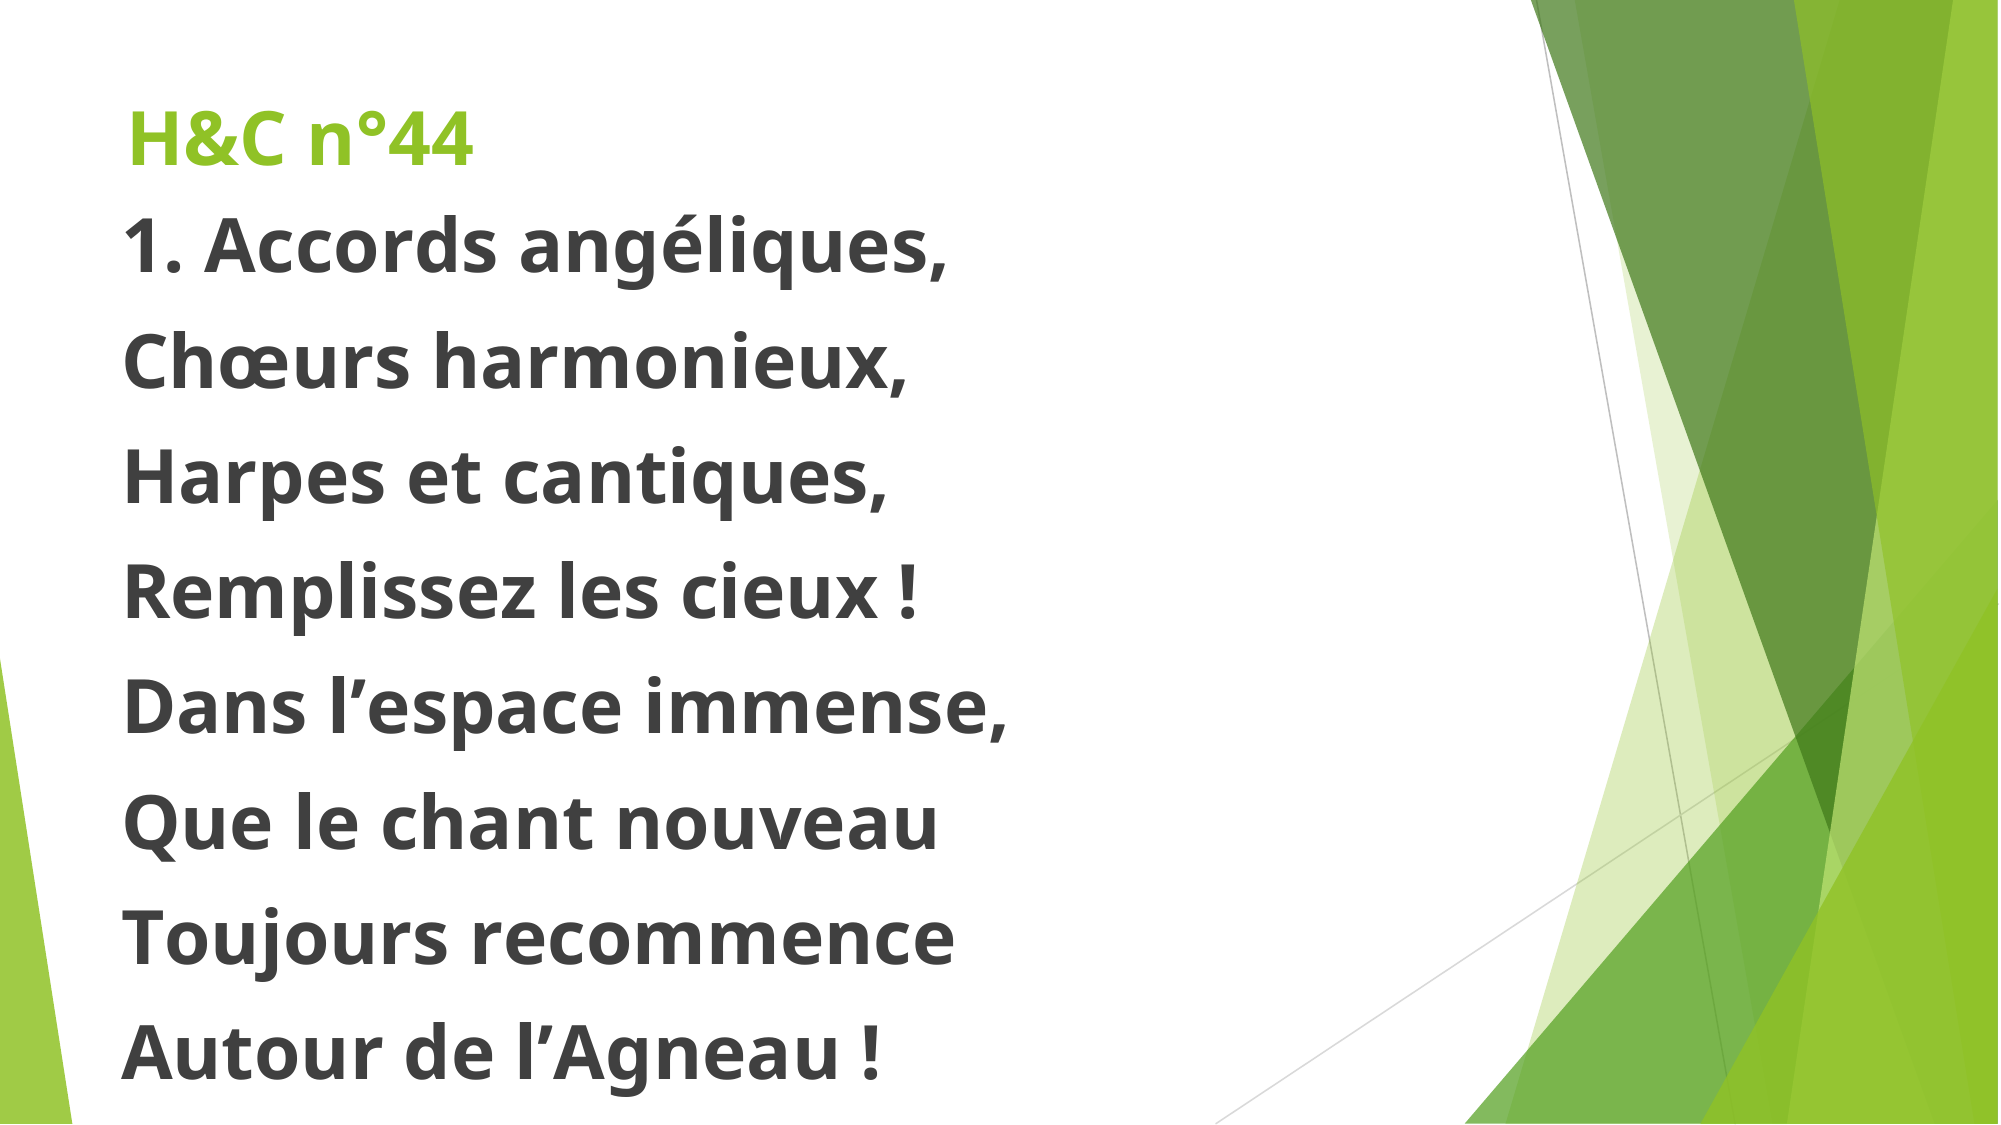

H&C n°44
1. Accords angéliques,
Chœurs harmonieux,
Harpes et cantiques,
Remplissez les cieux !
Dans l’espace immense,
Que le chant nouveau
Toujours recommence
Autour de l’Agneau !